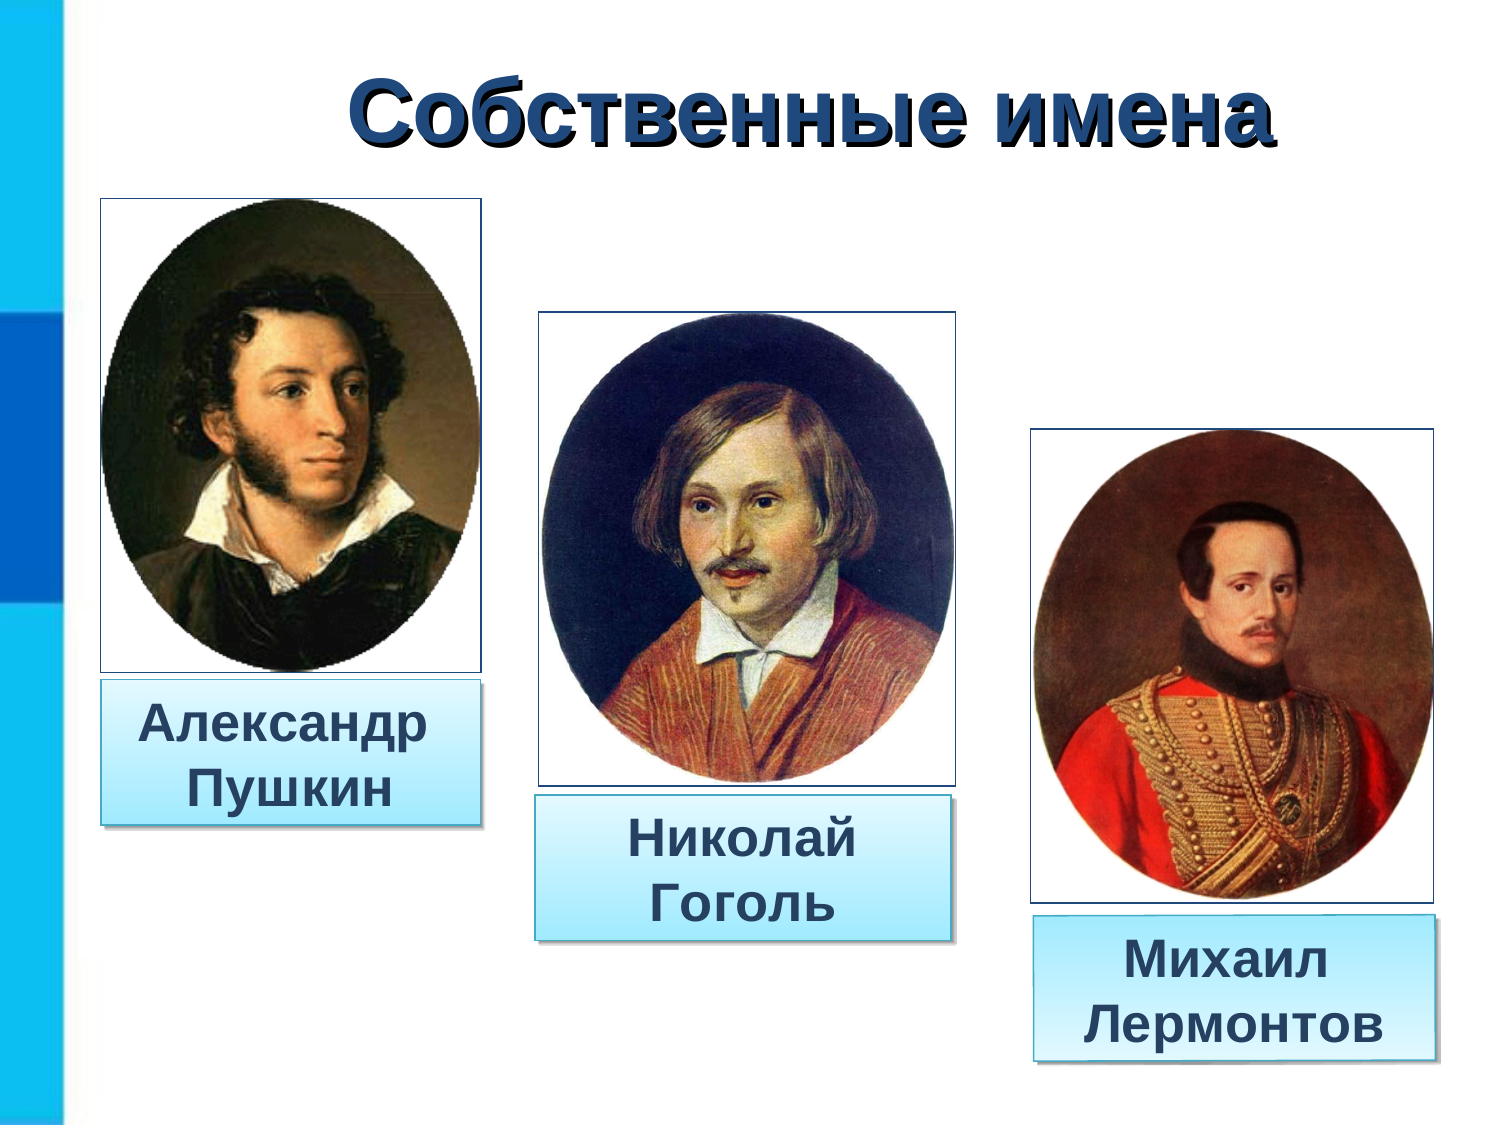

# Собственные имена
Александр Пушкин
Николай Гоголь
Михаил Лермонтов